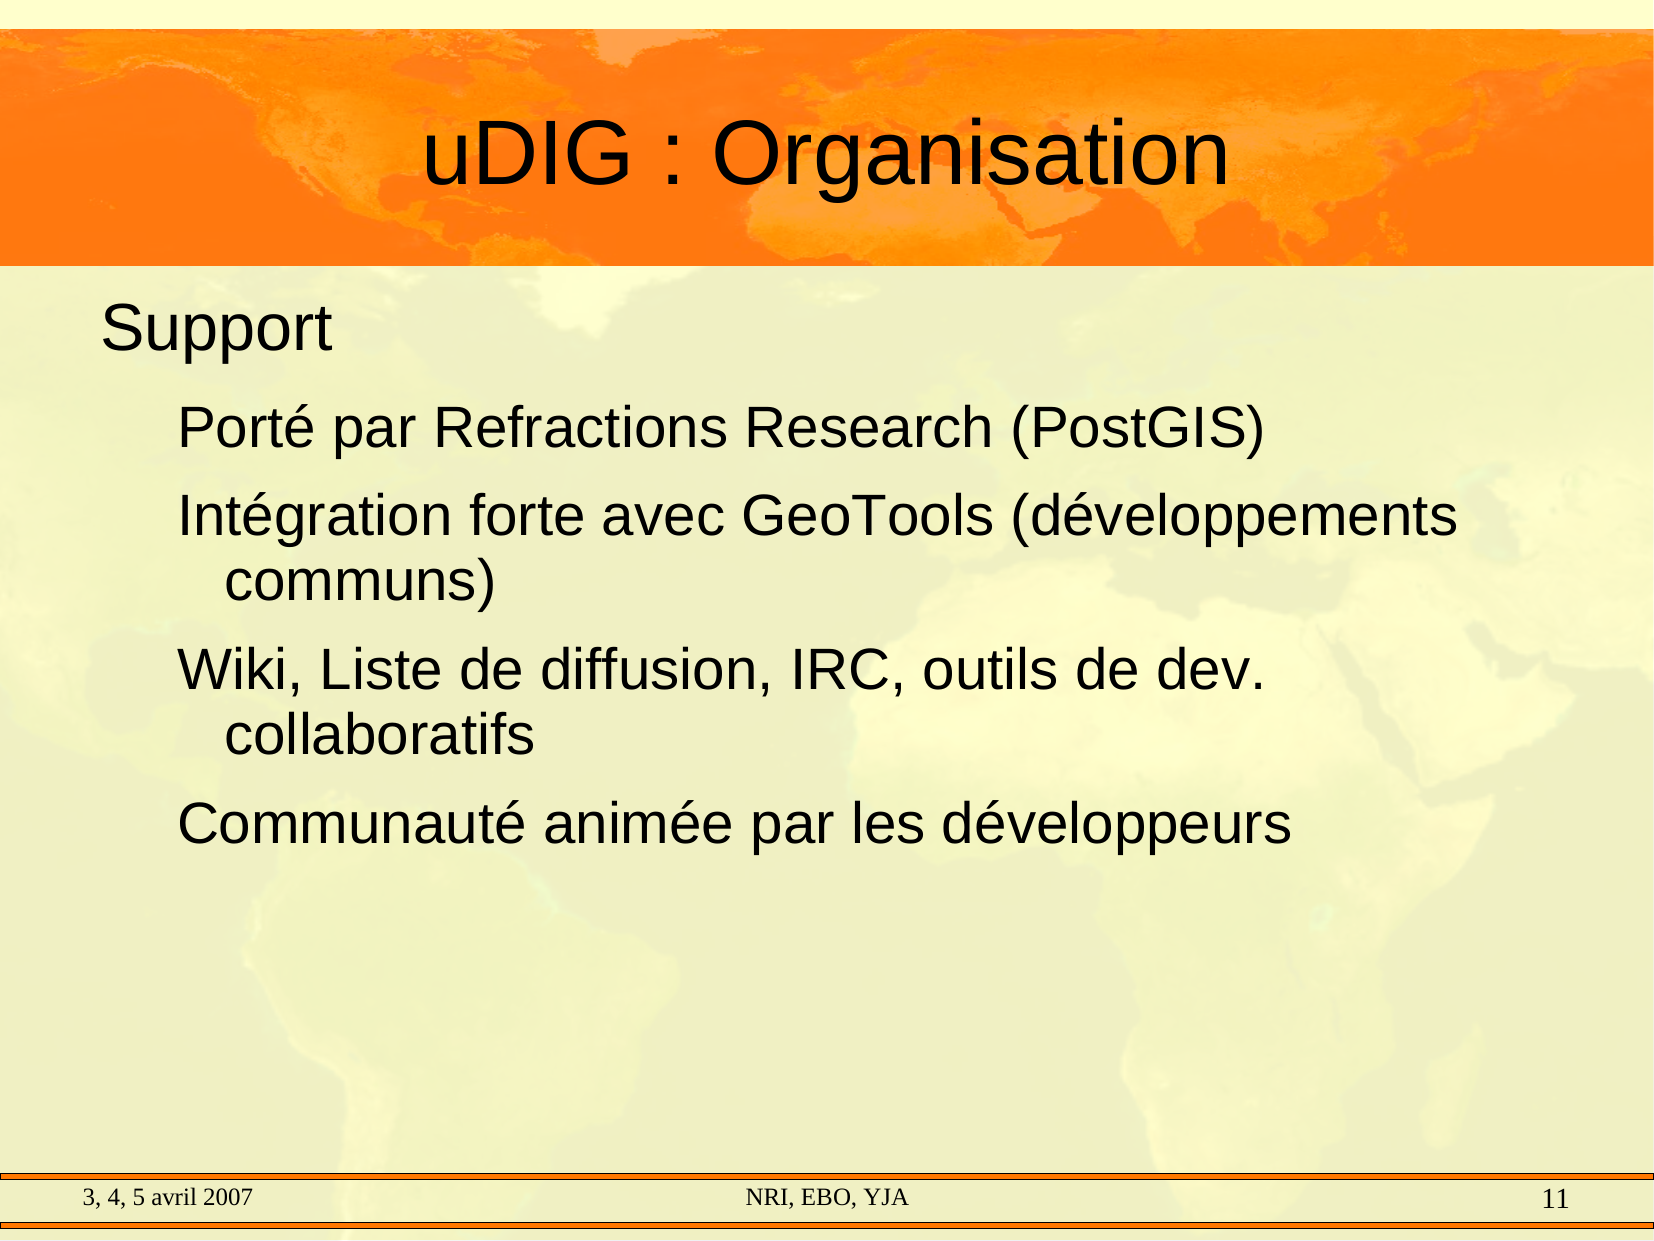

# uDIG : Organisation
Support
Porté par Refractions Research (PostGIS)
Intégration forte avec GeoTools (développements communs)
Wiki, Liste de diffusion, IRC, outils de dev. collaboratifs
Communauté animée par les développeurs
3, 4, 5 avril 2007
NRI, EBO, YJA
11